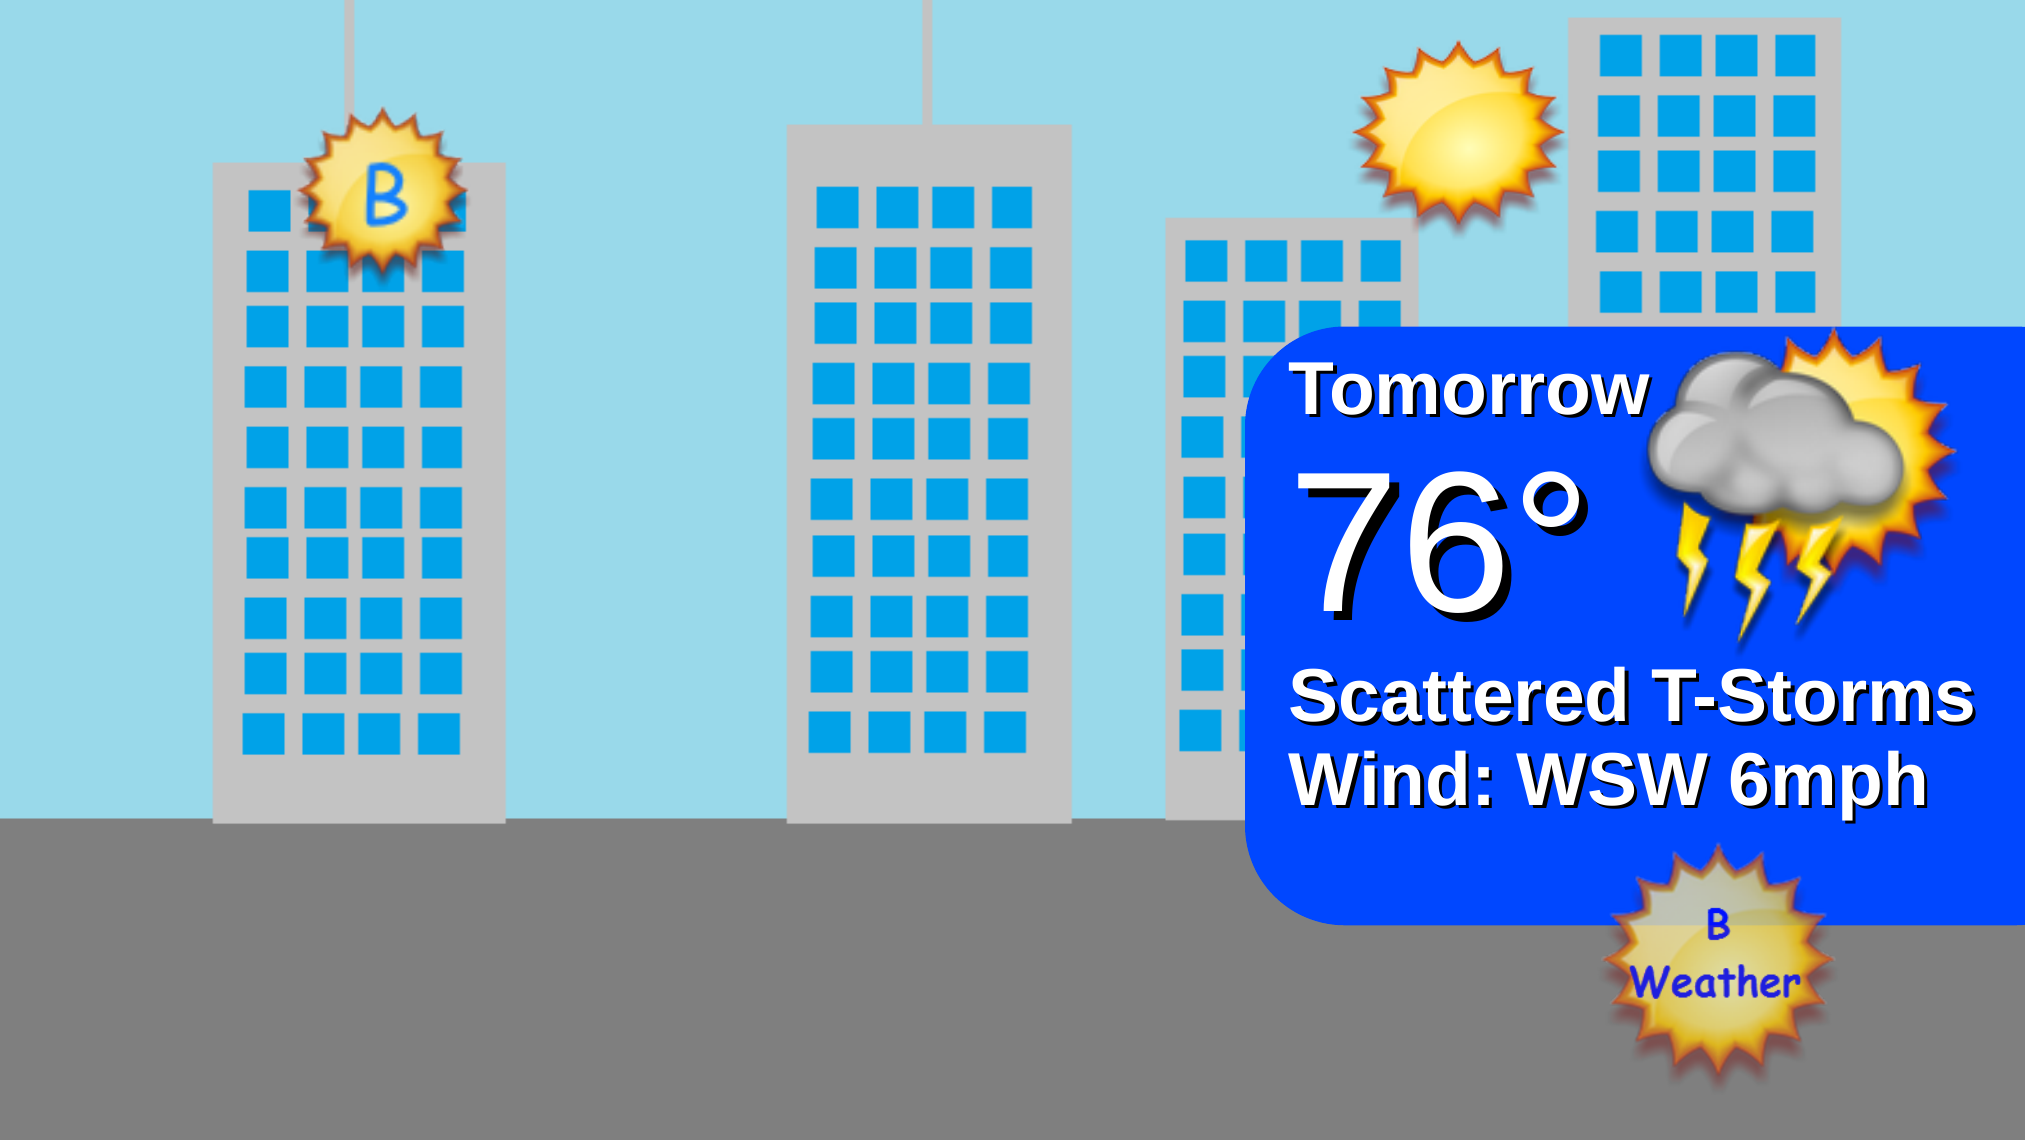

Tomorrow
76°
Scattered T-Storms
Wind: WSW 6mph